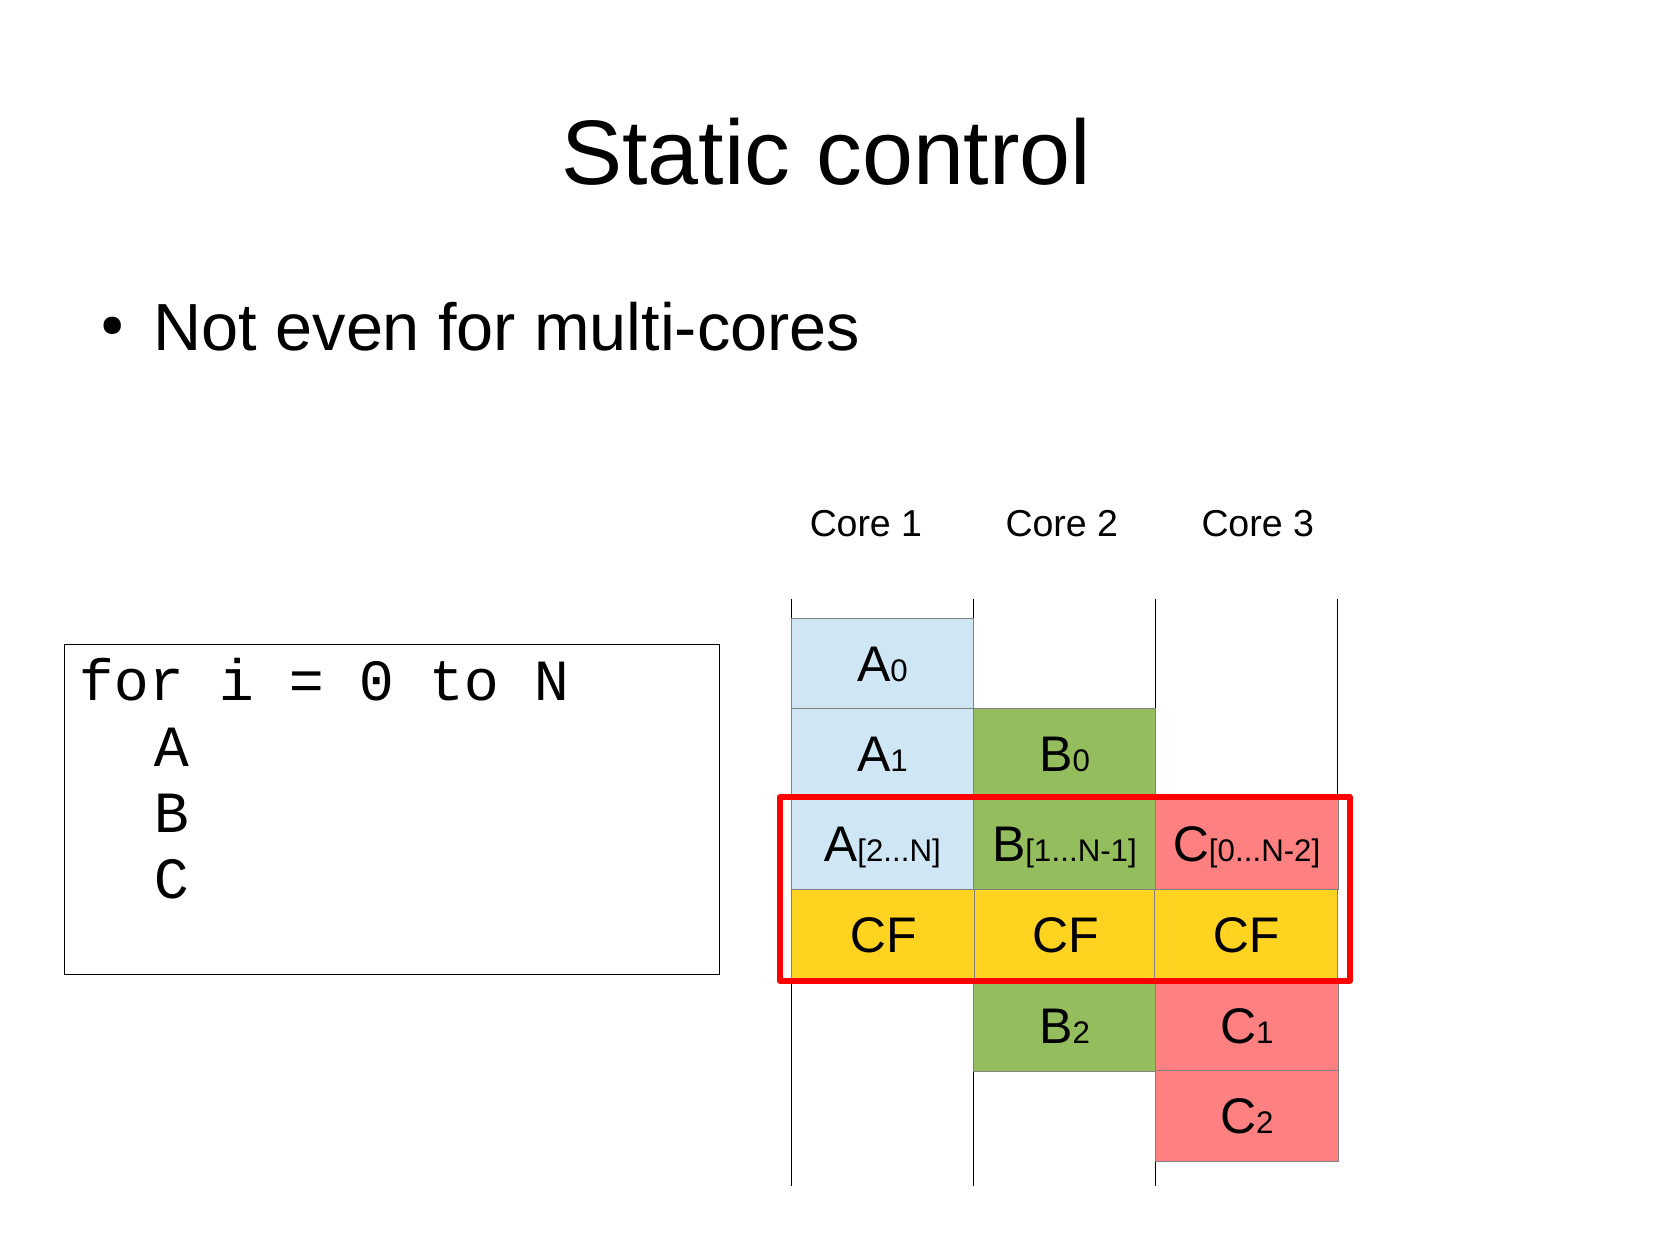

# Static control
Not even for multi-cores
Core 1 Core 2 Core 3
A0
for i = 0 to N
	A
	B
	C
A1
B0
A[2...N]
B[1...N-1]
C[0...N-2]
CF
CF
CF
B2
C1
C2